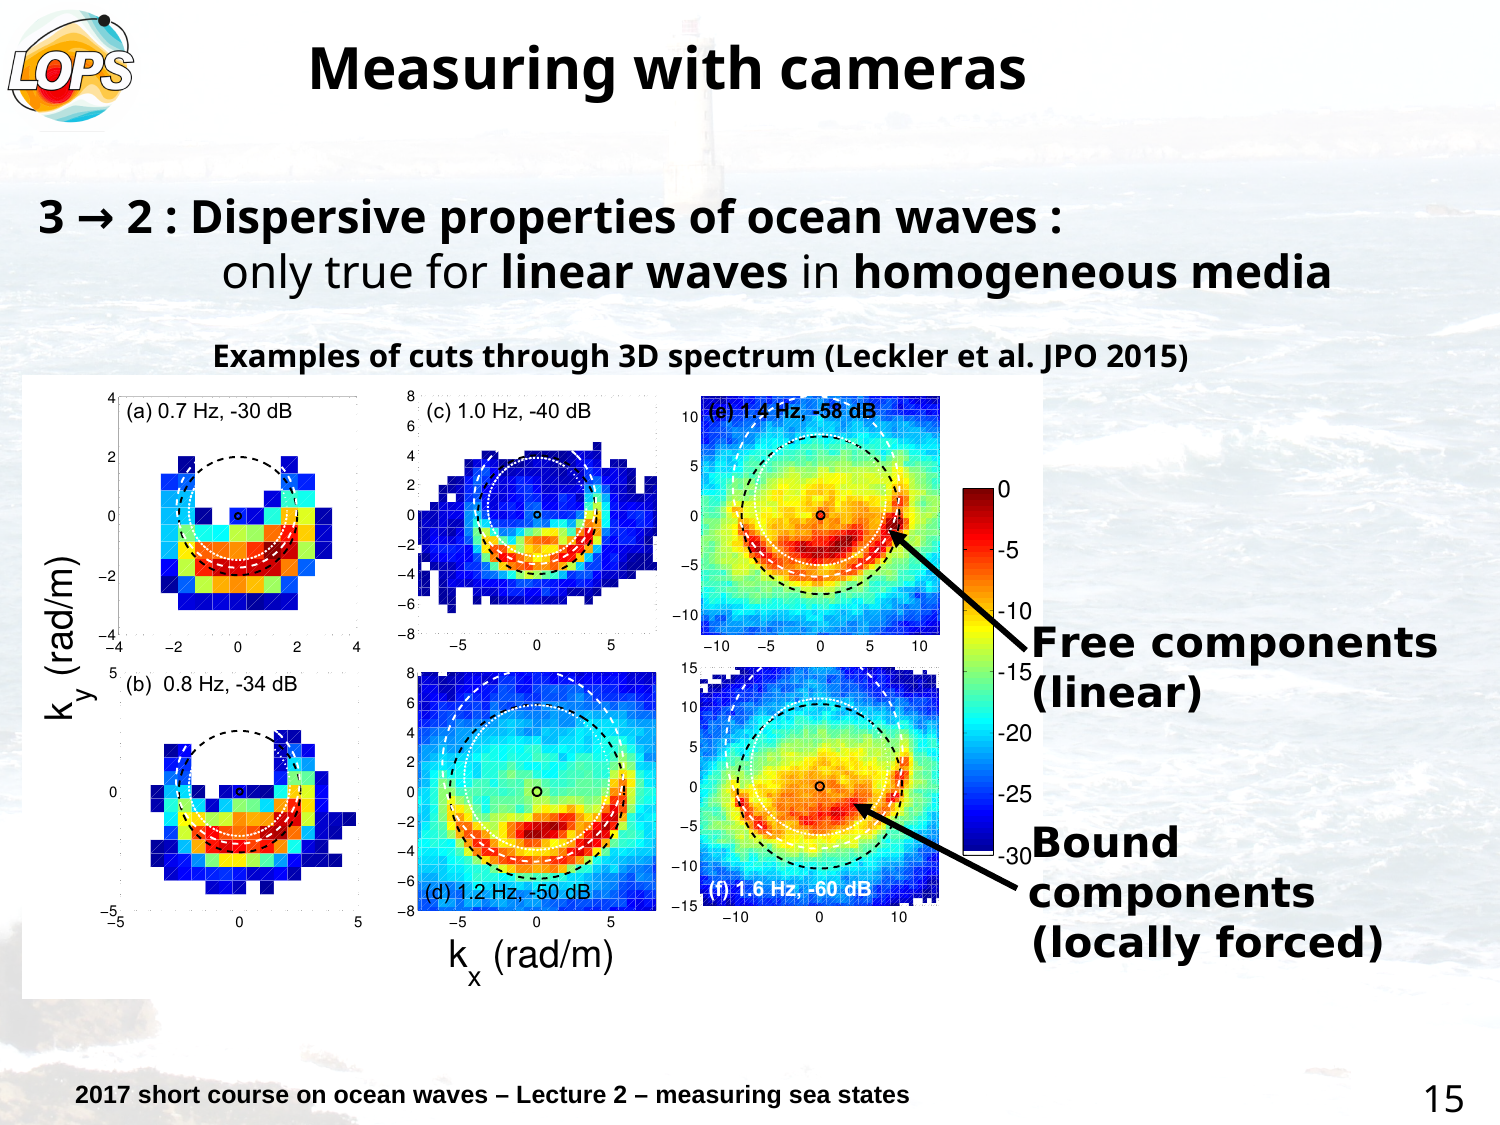

Measuring with cameras
3 → 2 : Dispersive properties of ocean waves :
 		 only true for linear waves in homogeneous media
Examples of cuts through 3D spectrum (Leckler et al. JPO 2015)
Free components
(linear)
Bound components
(locally forced)
15